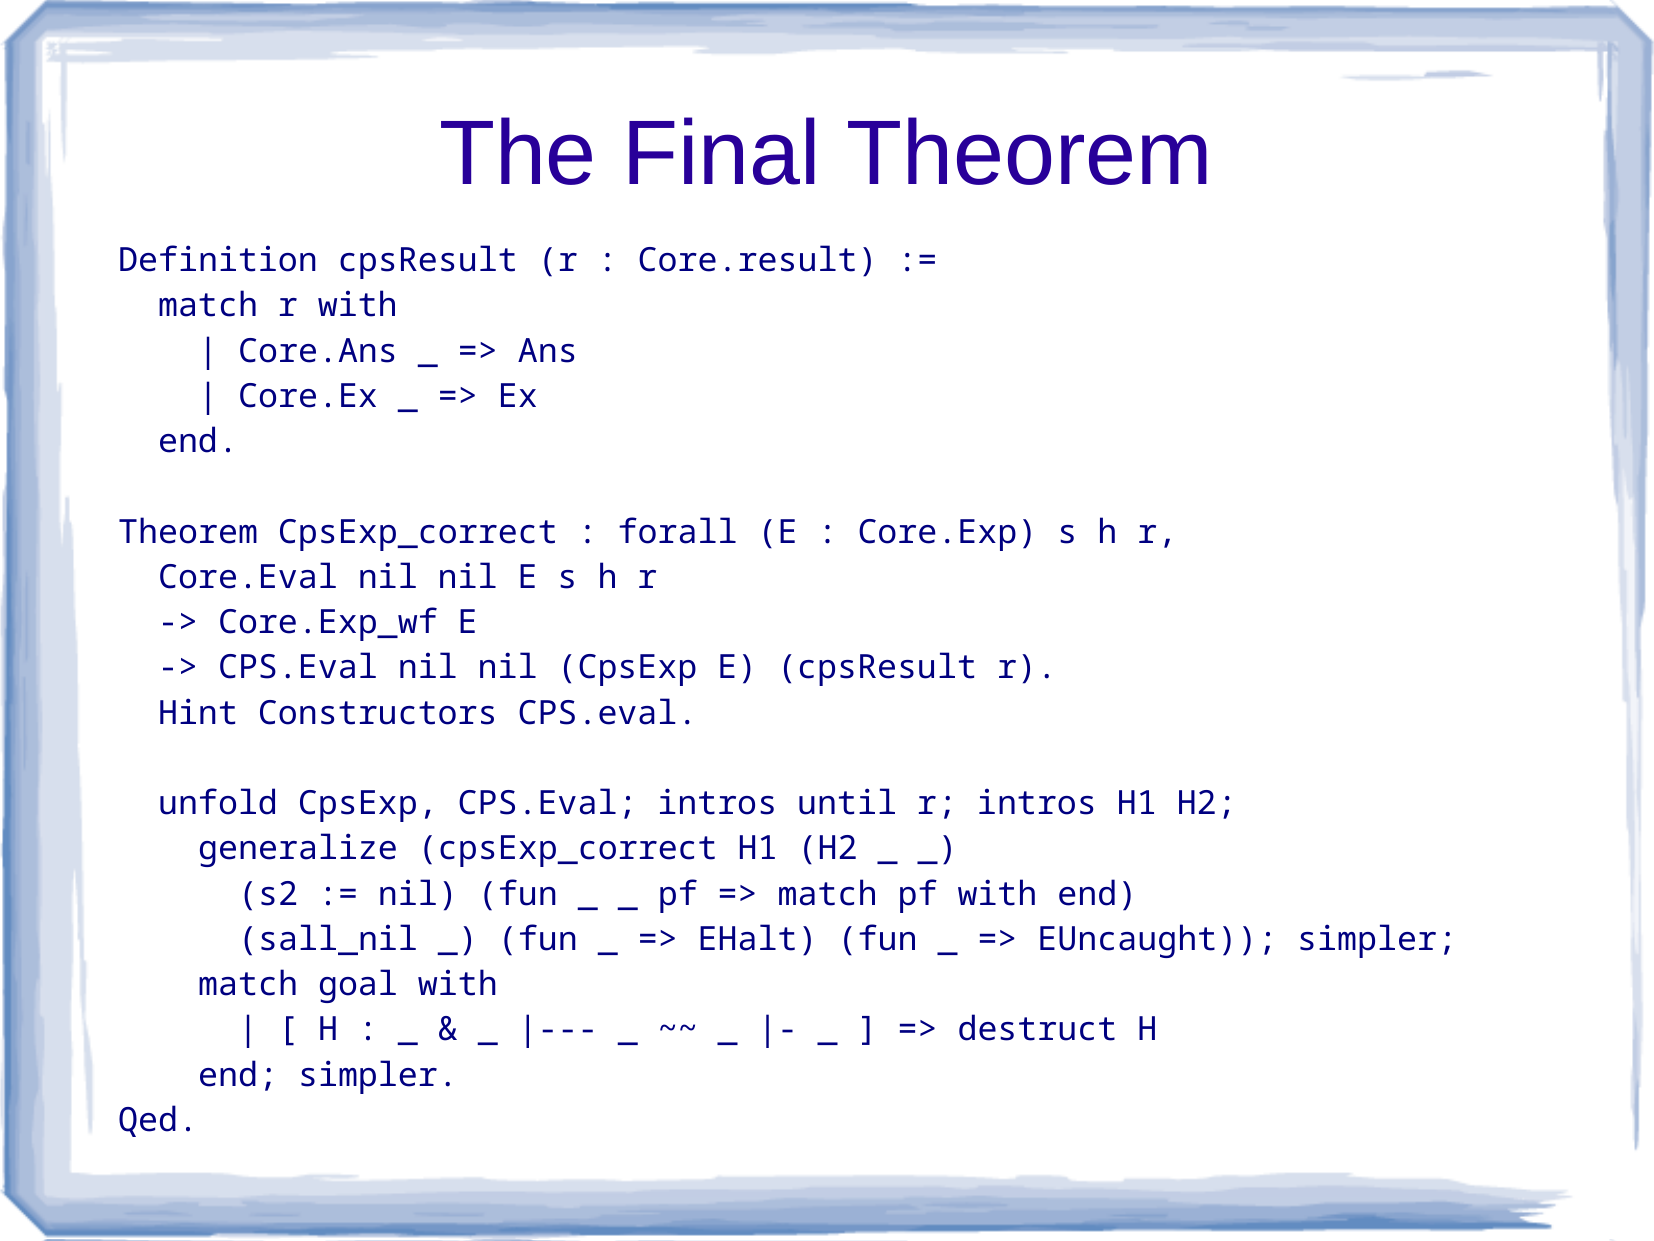

# The Final Theorem
Definition cpsResult (r : Core.result) :=
 match r with
 | Core.Ans _ => Ans
 | Core.Ex _ => Ex
 end.
Theorem CpsExp_correct : forall (E : Core.Exp) s h r,
 Core.Eval nil nil E s h r
 -> Core.Exp_wf E
 -> CPS.Eval nil nil (CpsExp E) (cpsResult r).
 Hint Constructors CPS.eval.
 unfold CpsExp, CPS.Eval; intros until r; intros H1 H2;
 generalize (cpsExp_correct H1 (H2 _ _)
 (s2 := nil) (fun _ _ pf => match pf with end)
 (sall_nil _) (fun _ => EHalt) (fun _ => EUncaught)); simpler;
 match goal with
 | [ H : _ & _ |--- _ ~~ _ |- _ ] => destruct H
 end; simpler.
Qed.